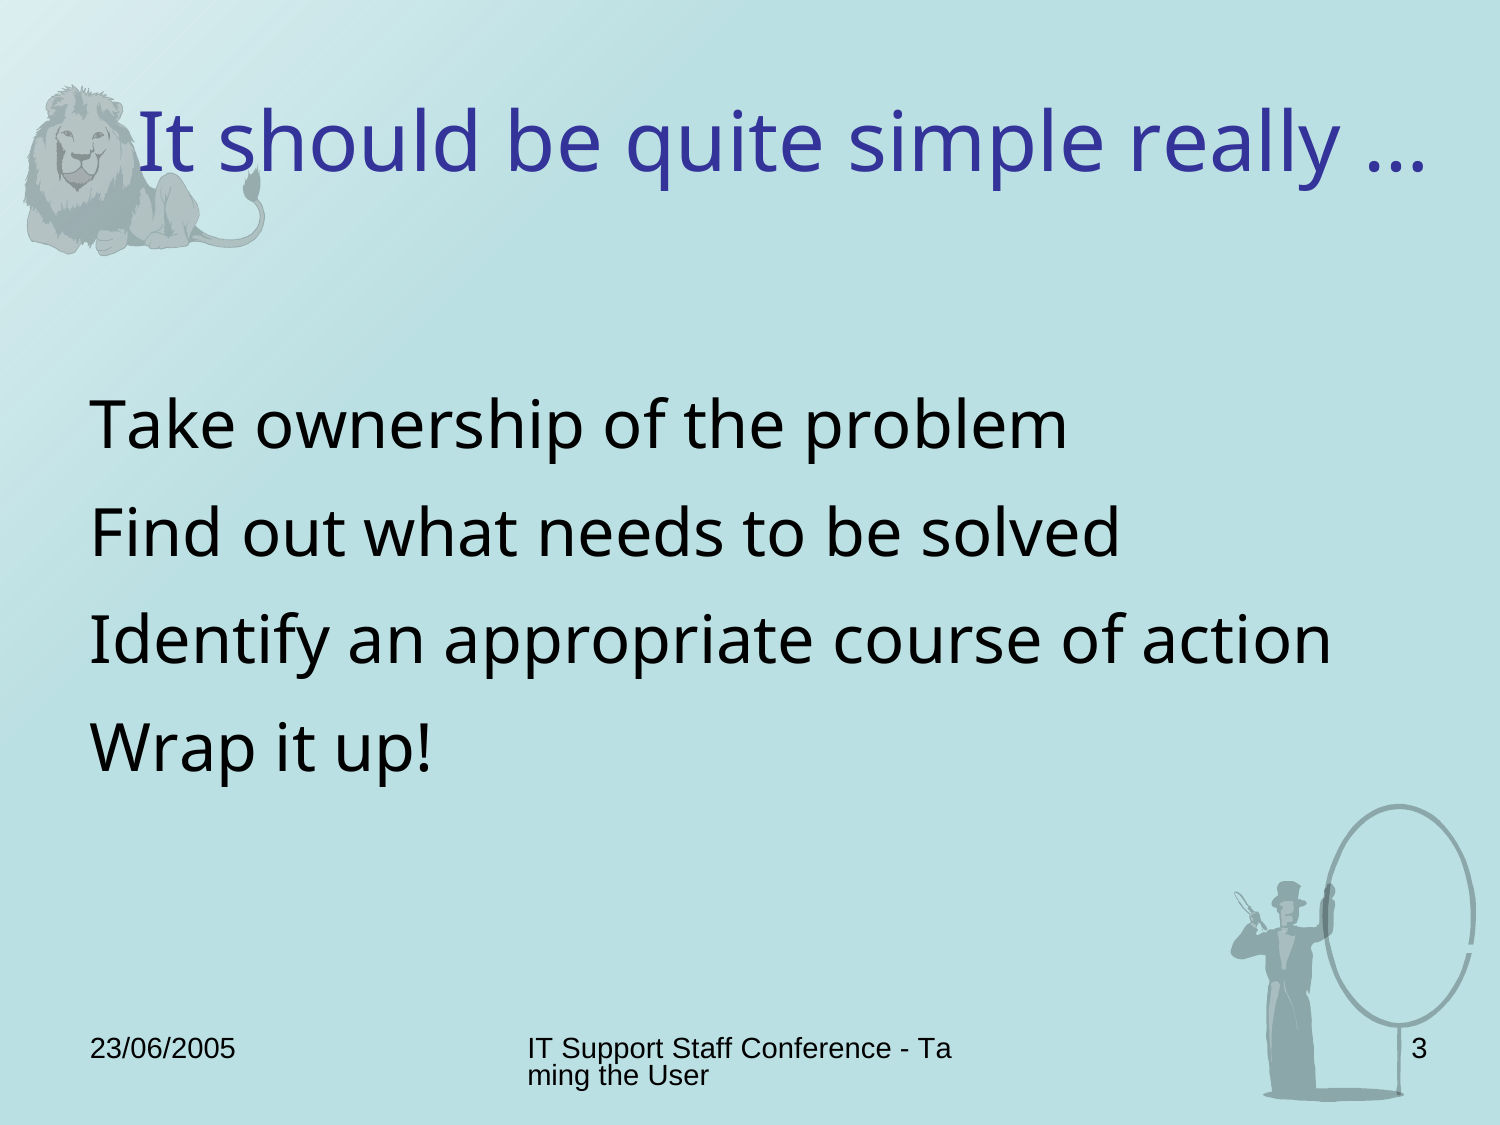

# It should be quite simple really …
Take ownership of the problem
Find out what needs to be solved
Identify an appropriate course of action
Wrap it up!
23/06/2005
IT Support Staff Conference - Taming the User
3